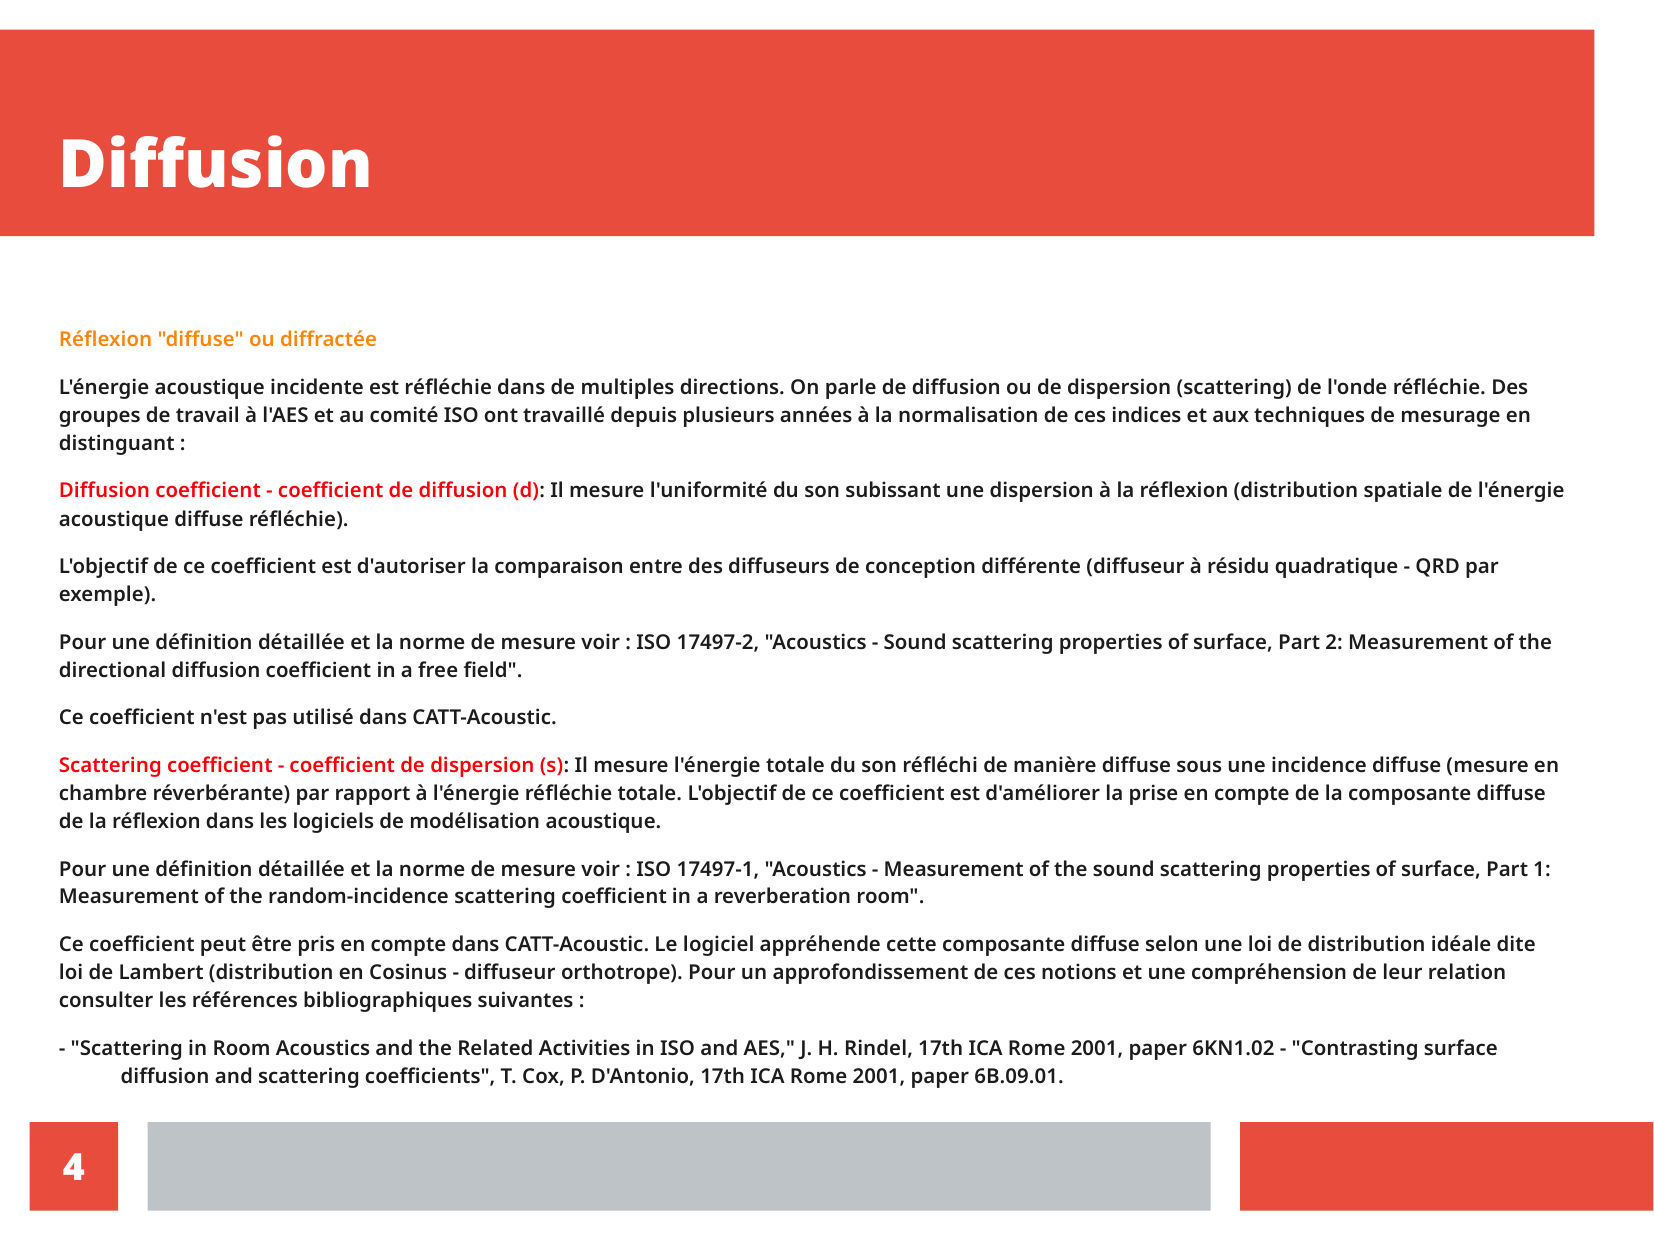

# Diffusion
Réflexion "diffuse" ou diffractée
L'énergie acoustique incidente est réfléchie dans de multiples directions. On parle de diffusion ou de dispersion (scattering) de l'onde réfléchie. Des groupes de travail à l'AES et au comité ISO ont travaillé depuis plusieurs années à la normalisation de ces indices et aux techniques de mesurage en distinguant :
Diffusion coefficient - coefficient de diffusion (d): Il mesure l'uniformité du son subissant une dispersion à la réflexion (distribution spatiale de l'énergie acoustique diffuse réfléchie).
L'objectif de ce coefficient est d'autoriser la comparaison entre des diffuseurs de conception différente (diffuseur à résidu quadratique - QRD par exemple).
Pour une définition détaillée et la norme de mesure voir : ISO 17497-2, "Acoustics - Sound scattering properties of surface, Part 2: Measurement of the directional diffusion coefficient in a free field".
Ce coefficient n'est pas utilisé dans CATT-Acoustic.
Scattering coefficient - coefficient de dispersion (s): Il mesure l'énergie totale du son réfléchi de manière diffuse sous une incidence diffuse (mesure en chambre réverbérante) par rapport à l'énergie réfléchie totale. L'objectif de ce coefficient est d'améliorer la prise en compte de la composante diffuse de la réflexion dans les logiciels de modélisation acoustique.
Pour une définition détaillée et la norme de mesure voir : ISO 17497-1, "Acoustics - Measurement of the sound scattering properties of surface, Part 1: Measurement of the random-incidence scattering coefficient in a reverberation room".
Ce coefficient peut être pris en compte dans CATT-Acoustic. Le logiciel appréhende cette composante diffuse selon une loi de distribution idéale dite loi de Lambert (distribution en Cosinus - diffuseur orthotrope). Pour un approfondissement de ces notions et une compréhension de leur relation consulter les références bibliographiques suivantes :
- "Scattering in Room Acoustics and the Related Activities in ISO and AES," J. H. Rindel, 17th ICA Rome 2001, paper 6KN1.02 - "Contrasting surface diffusion and scattering coefficients", T. Cox, P. D'Antonio, 17th ICA Rome 2001, paper 6B.09.01.
4